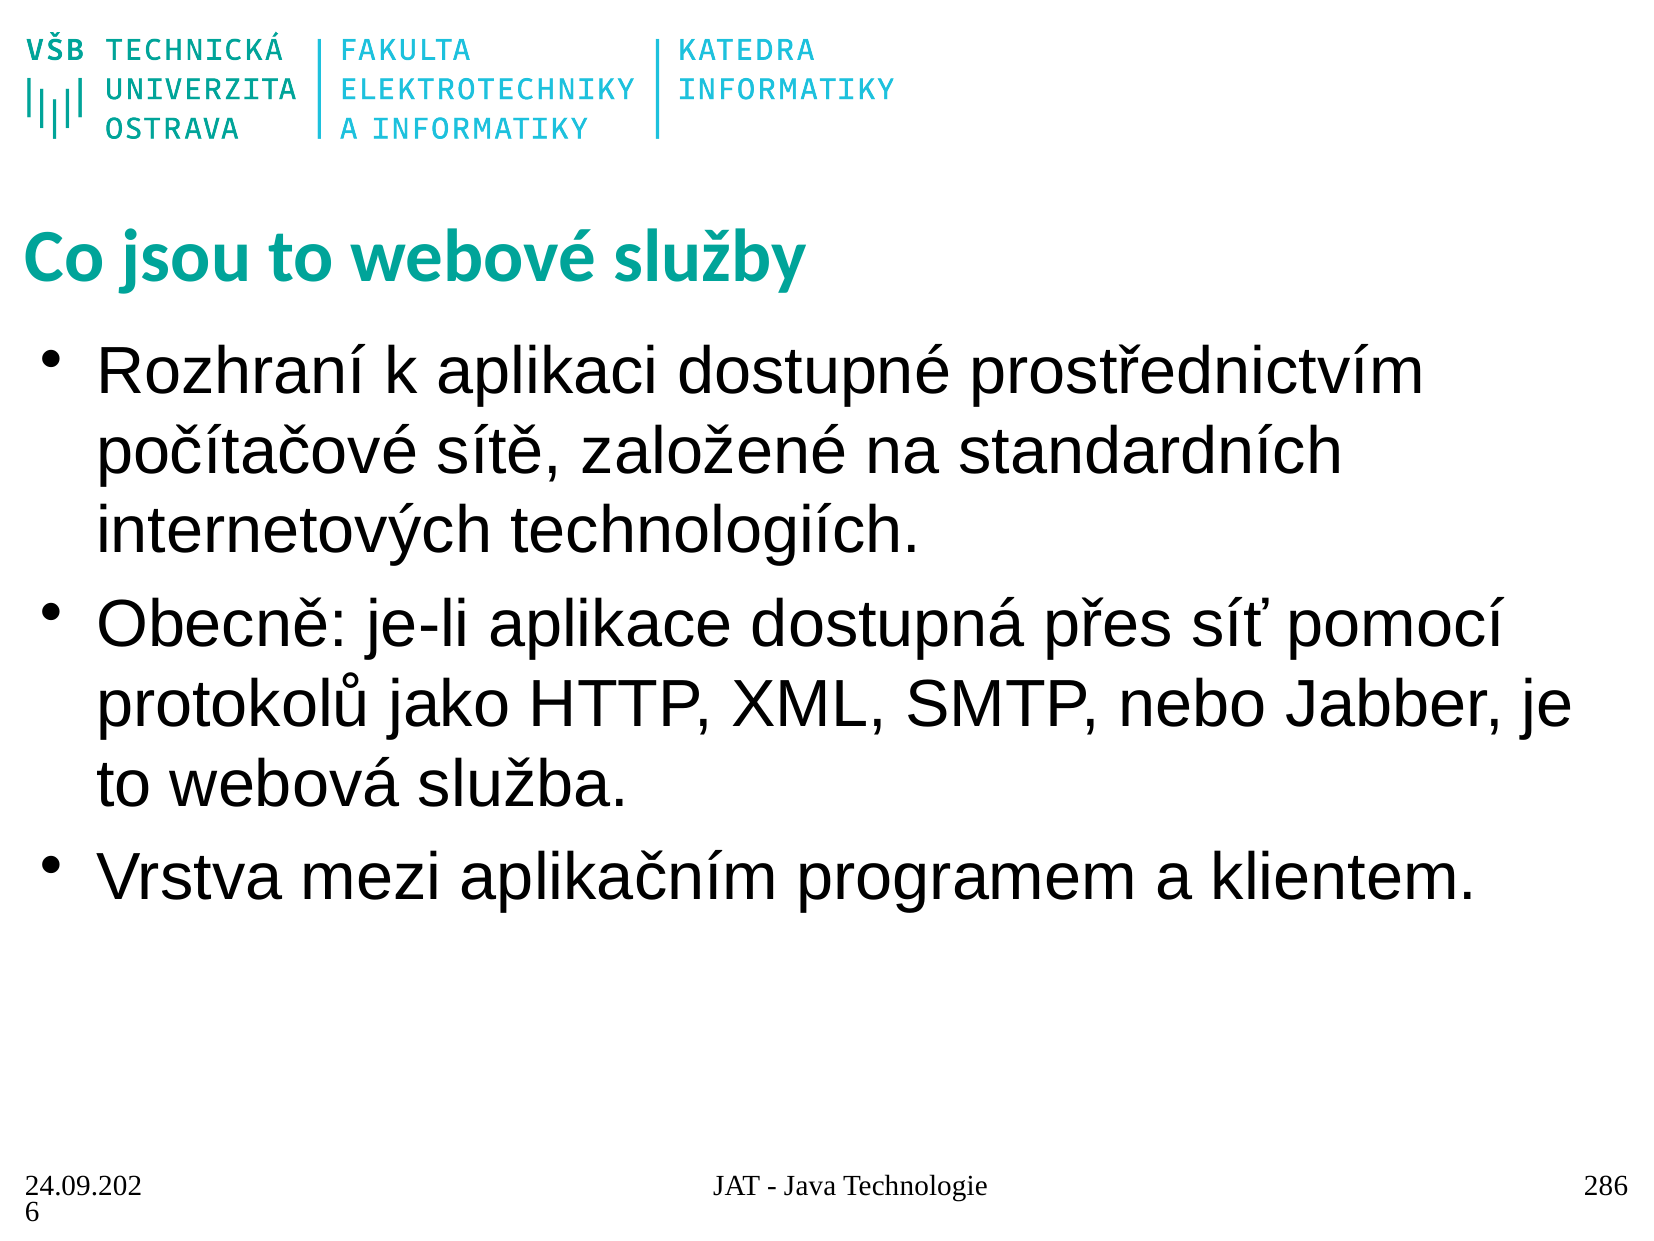

Co jsou to webové služby
# Rozhraní k aplikaci dostupné prostřednictvím počítačové sítě, založené na standardních internetových technologiích.
Obecně: je-li aplikace dostupná přes síť pomocí protokolů jako HTTP, XML, SMTP, nebo Jabber, je to webová služba.
Vrstva mezi aplikačním programem a klientem.
JAT - Java Technologie
286